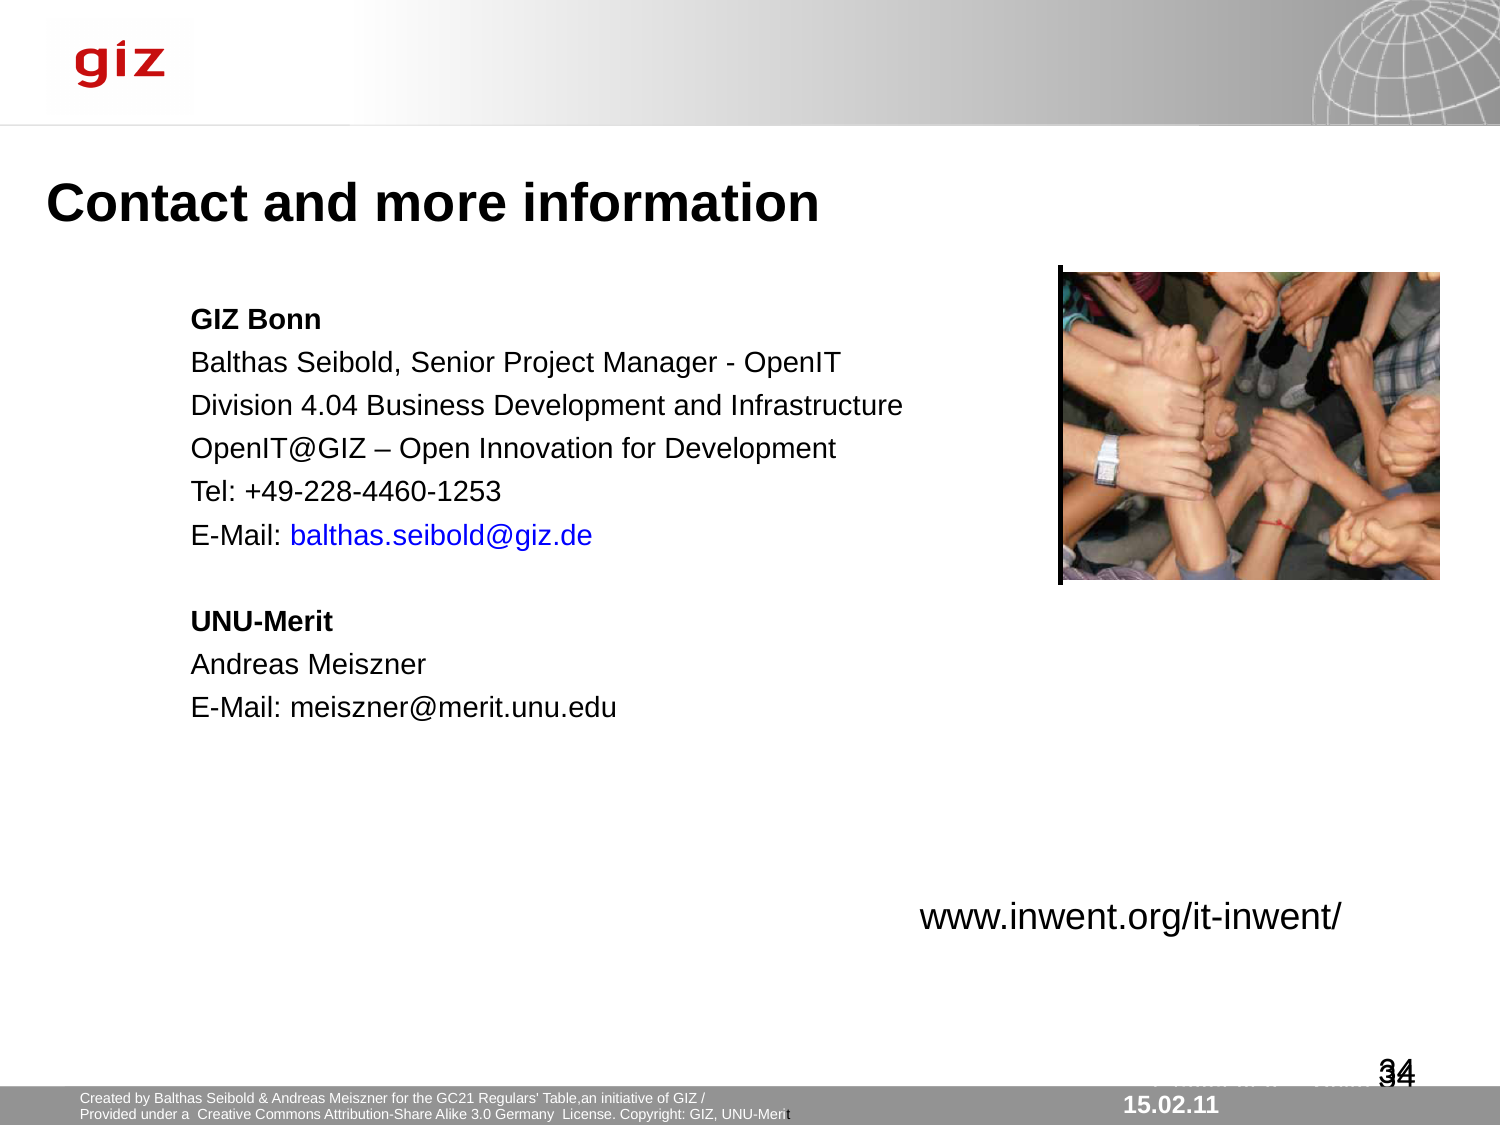

Contact and more information
GIZ Bonn
Balthas Seibold, Senior Project Manager - OpenIT
Division 4.04 Business Development and Infrastructure
OpenIT@GIZ – Open Innovation for Development
Tel: +49-228-4460-1253
E-Mail: balthas.seibold@giz.de
UNU-Merit
Andreas Meiszner
E-Mail: meiszner@merit.unu.edu
www.inwent.org/it-inwent/
15.02.11